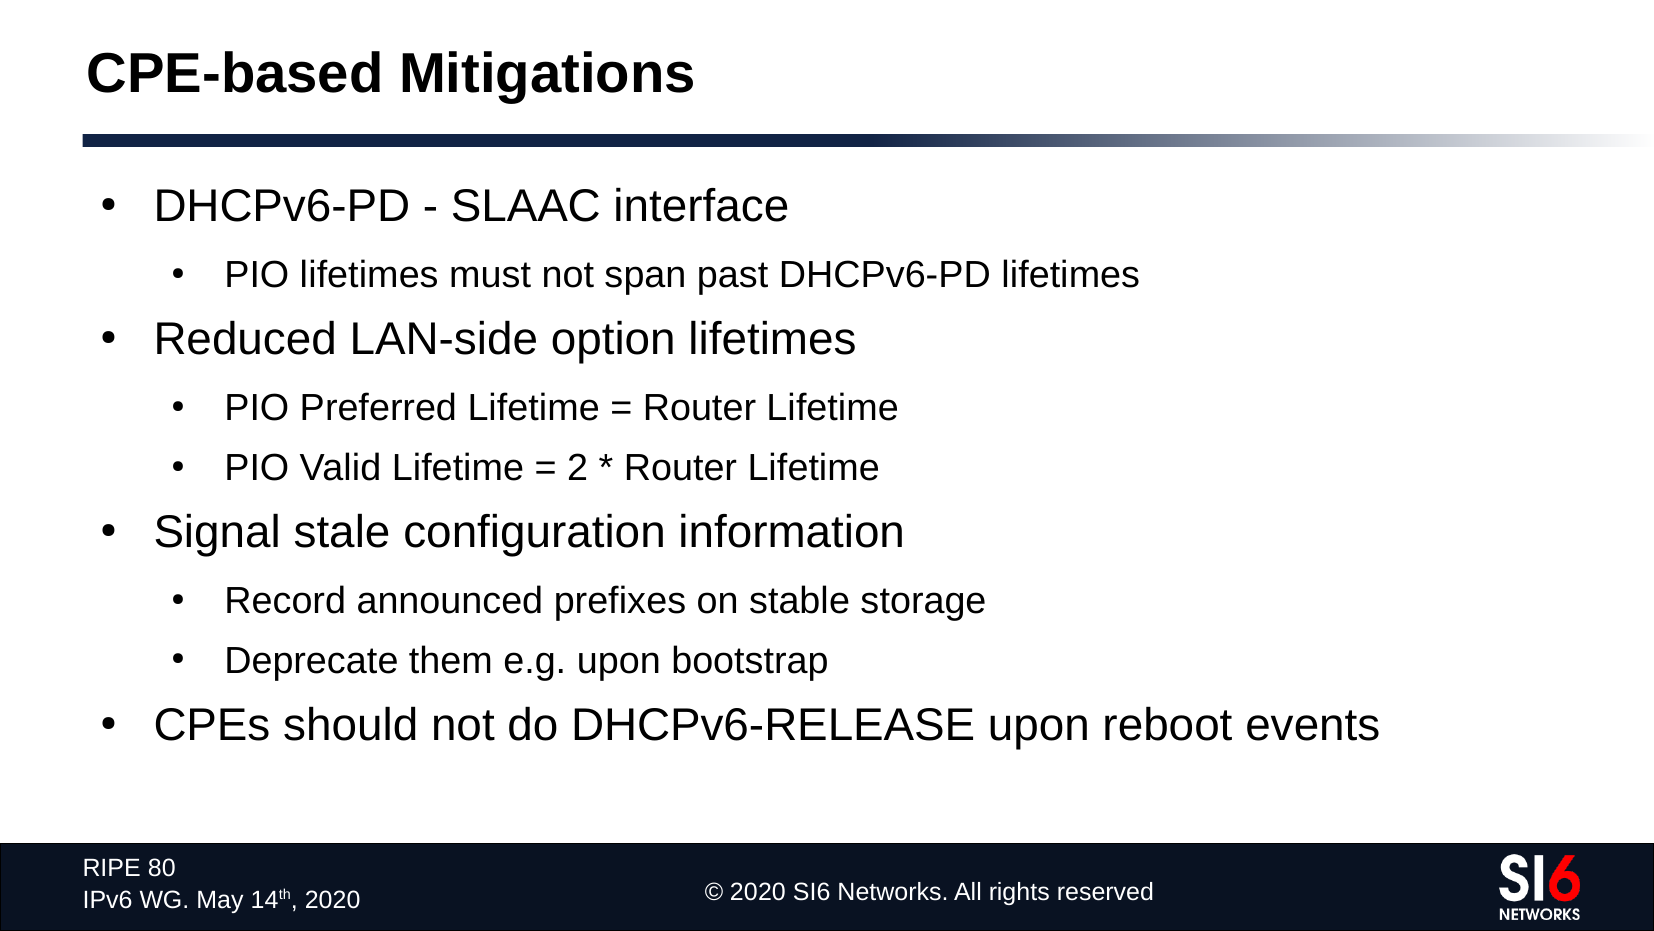

# CPE-based Mitigations
DHCPv6-PD - SLAAC interface
PIO lifetimes must not span past DHCPv6-PD lifetimes
Reduced LAN-side option lifetimes
PIO Preferred Lifetime = Router Lifetime
PIO Valid Lifetime = 2 * Router Lifetime
Signal stale configuration information
Record announced prefixes on stable storage
Deprecate them e.g. upon bootstrap
CPEs should not do DHCPv6-RELEASE upon reboot events